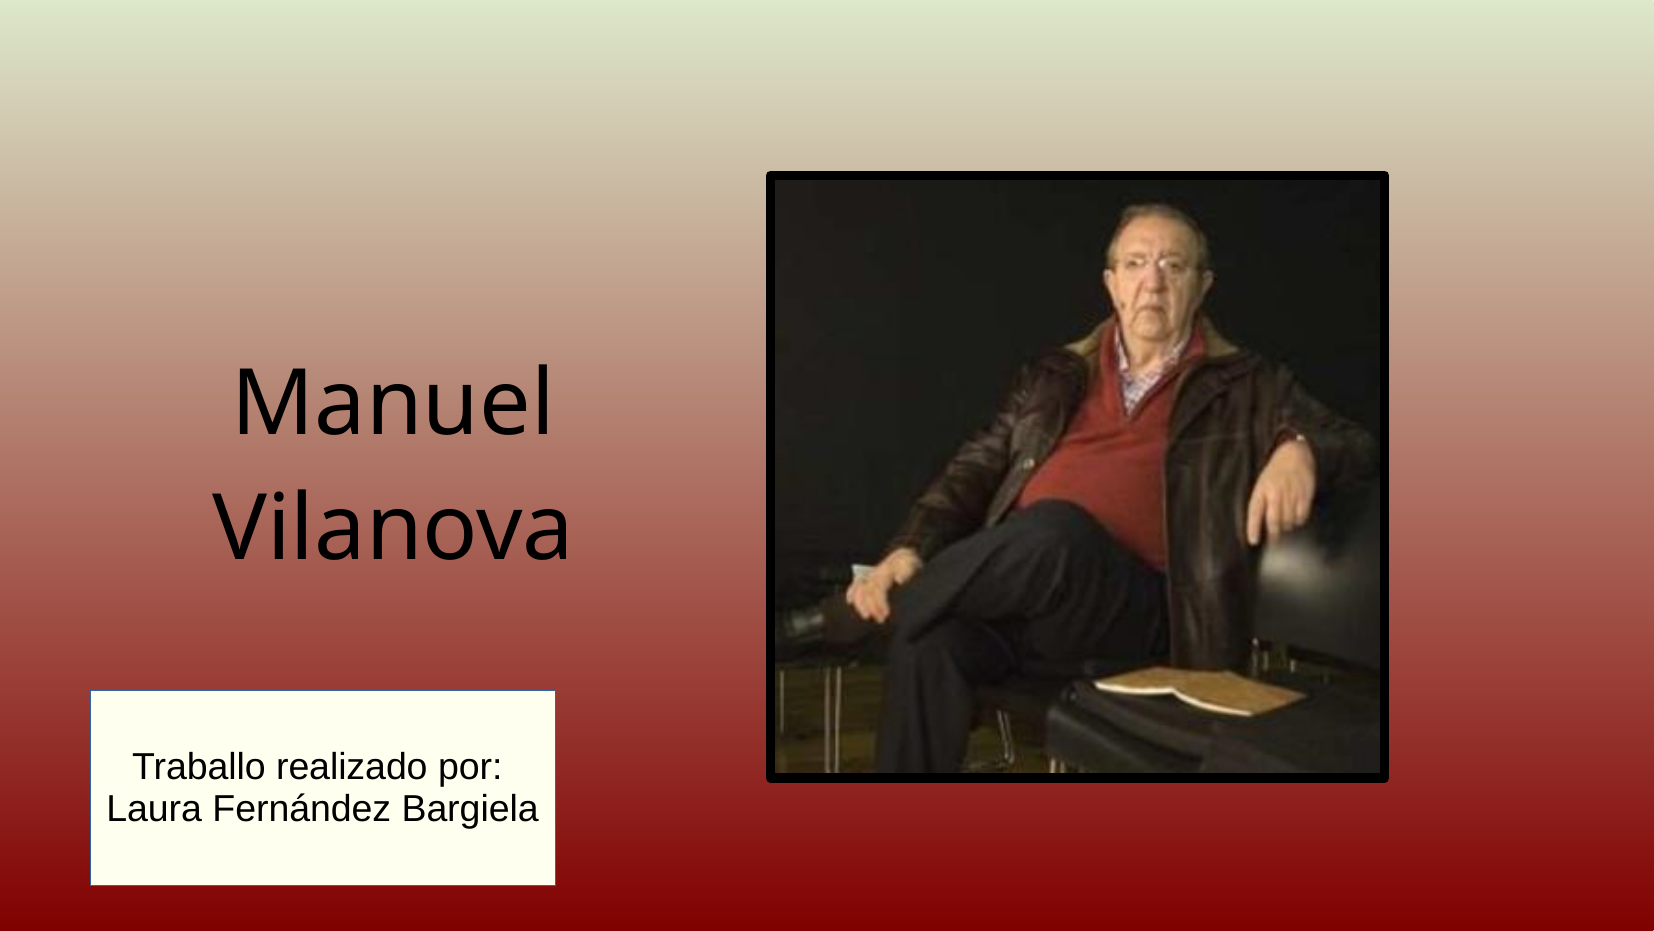

# Manuel Vilanova
Traballo realizado por:
Laura Fernández Bargiela